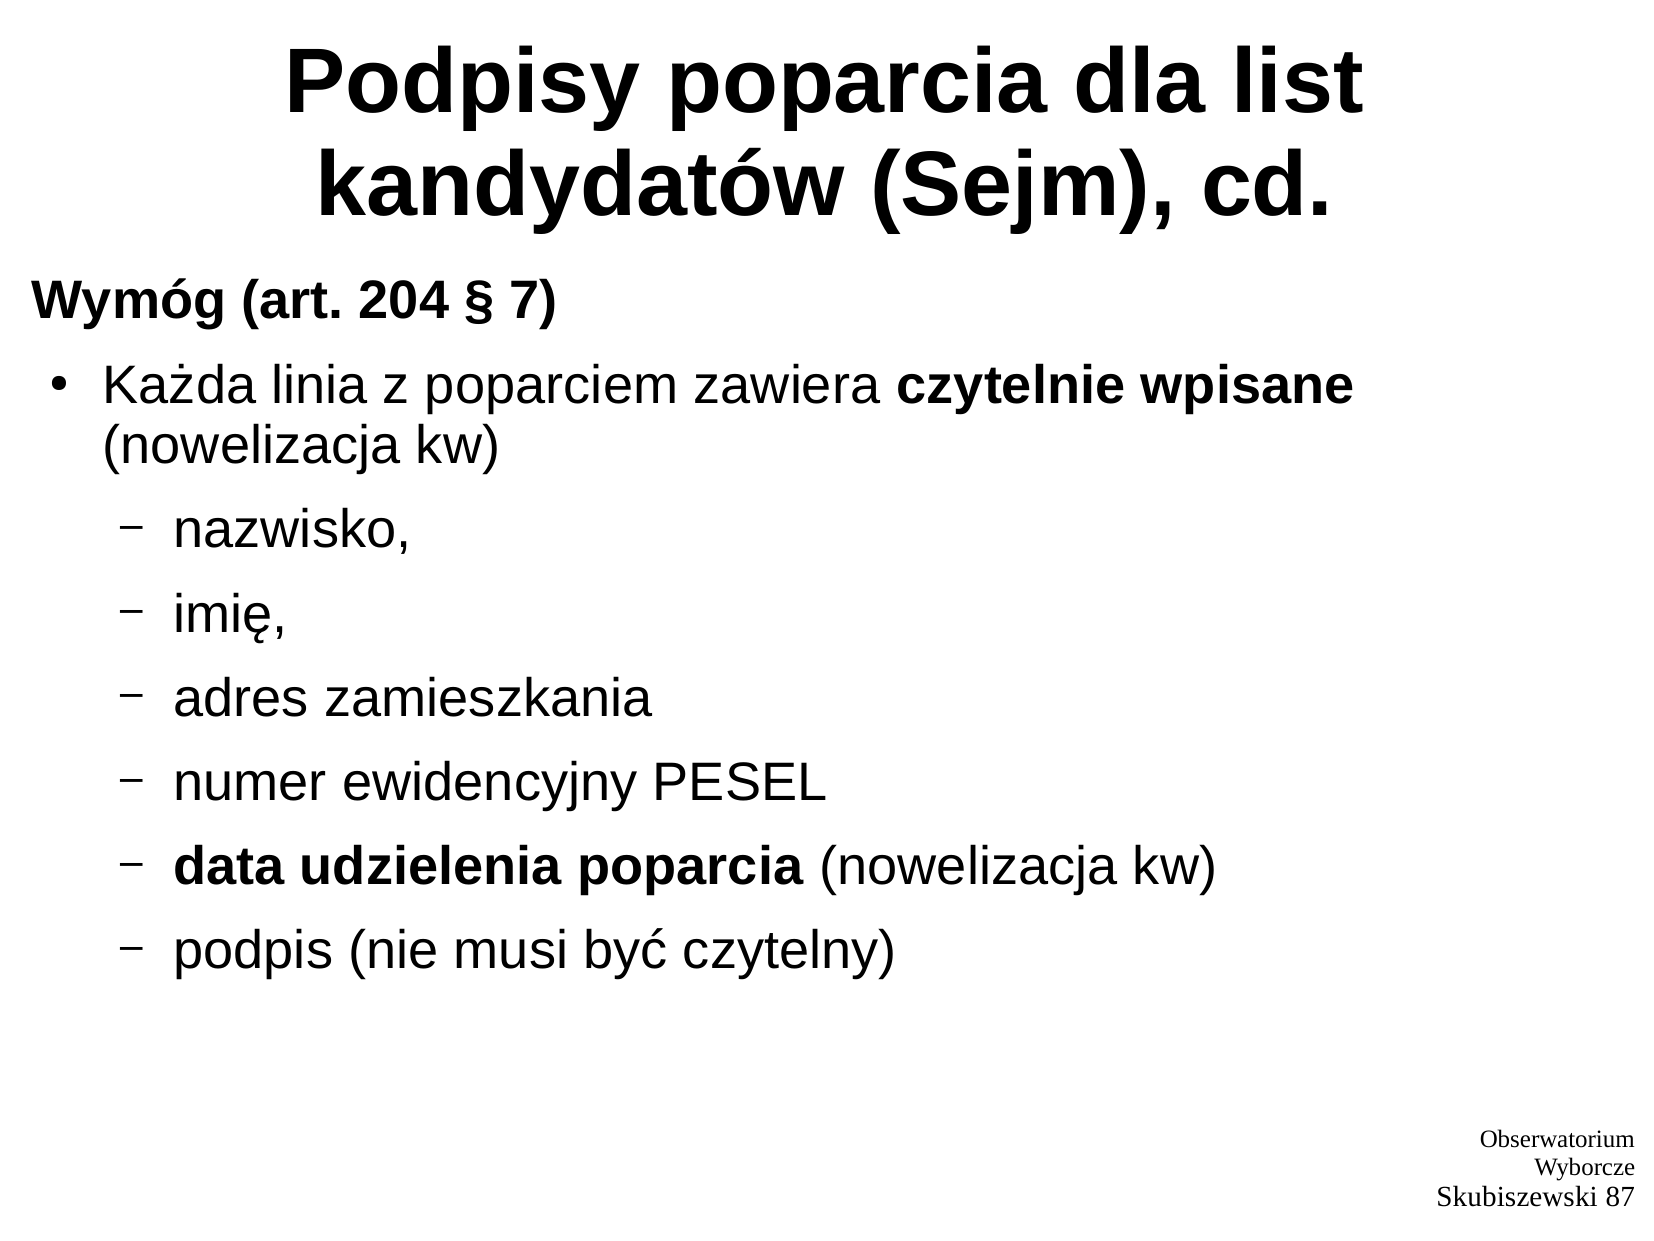

# Podpisy poparcia dla list kandydatów (Sejm), cd.
Wymóg (art. 204 § 7)
Każda linia z poparciem zawiera czytelnie wpisane (nowelizacja kw)
nazwisko,
imię,
adres zamieszkania
numer ewidencyjny PESEL
data udzielenia poparcia (nowelizacja kw)
podpis (nie musi być czytelny)
87